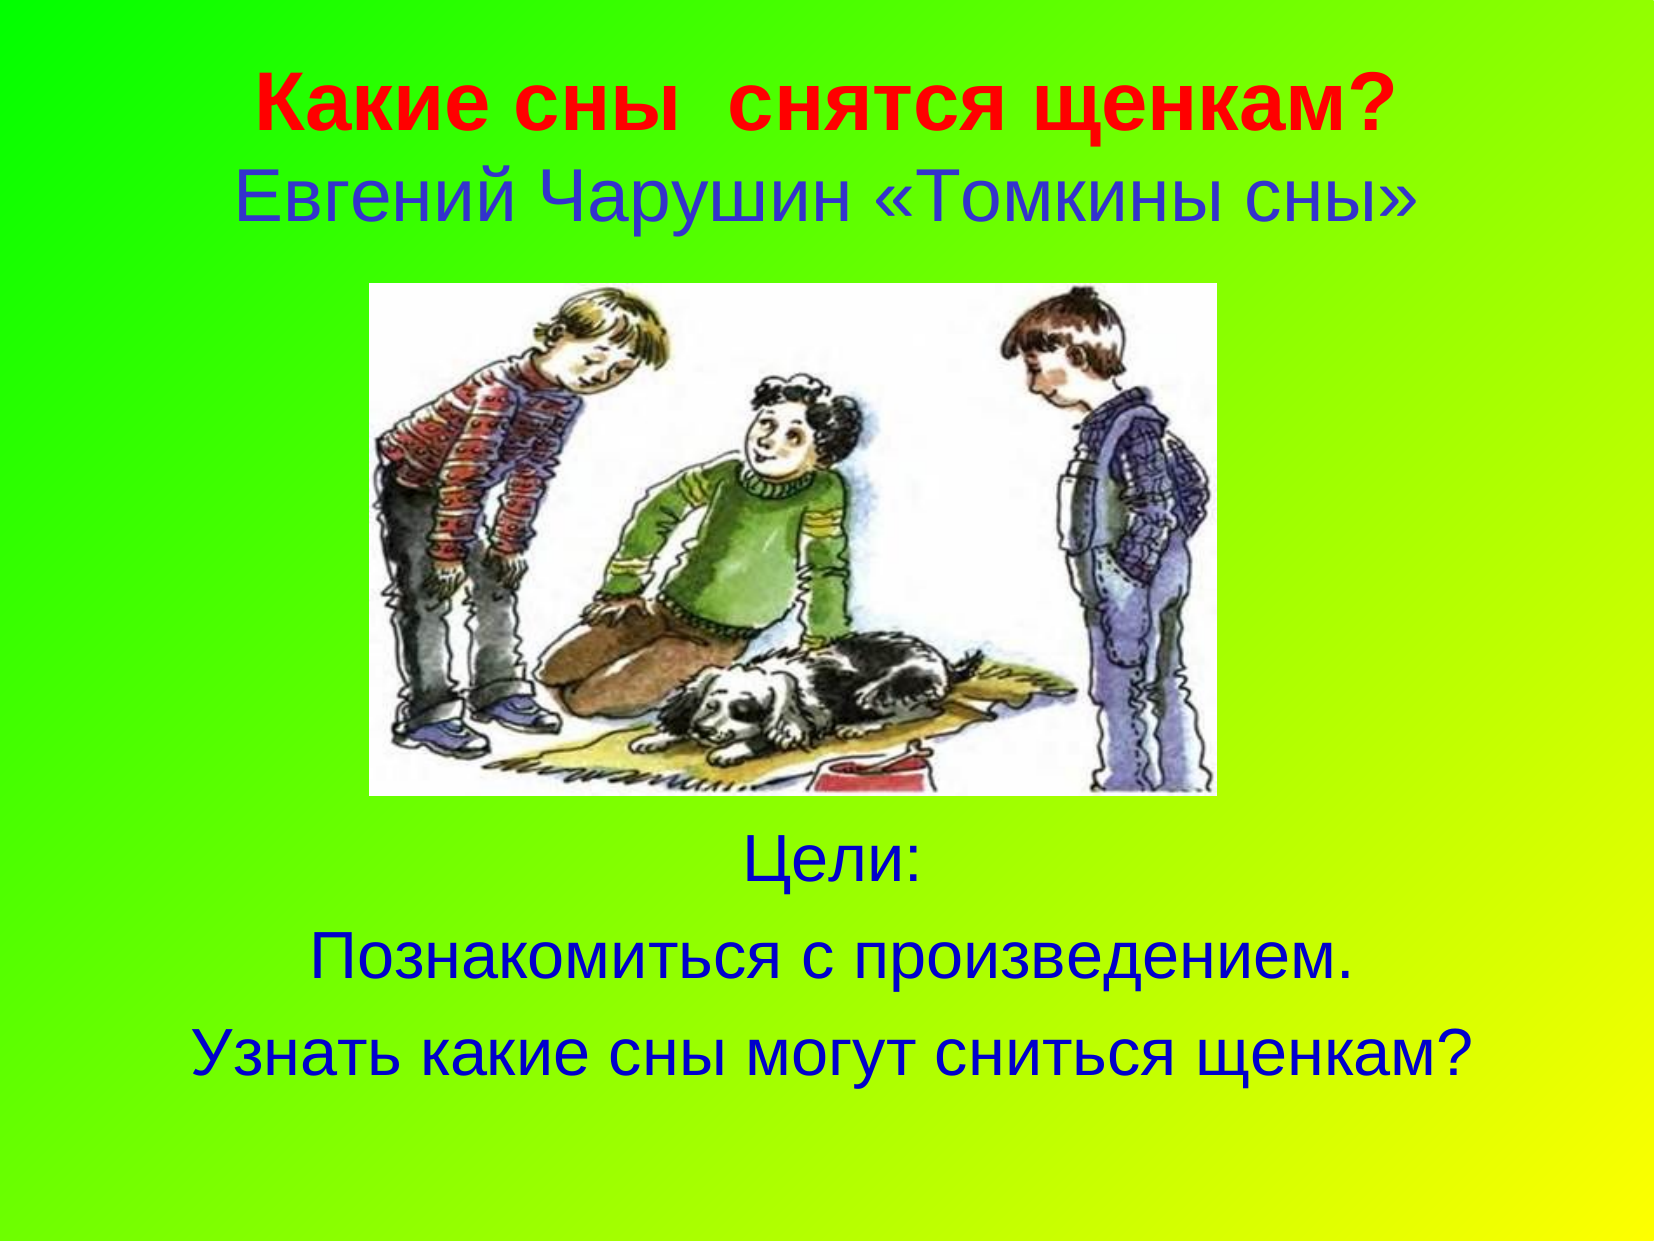

# Какие сны снятся щенкам? Евгений Чарушин «Томкины сны»
Цели:
Познакомиться с произведением.
Узнать какие сны могут сниться щенкам?